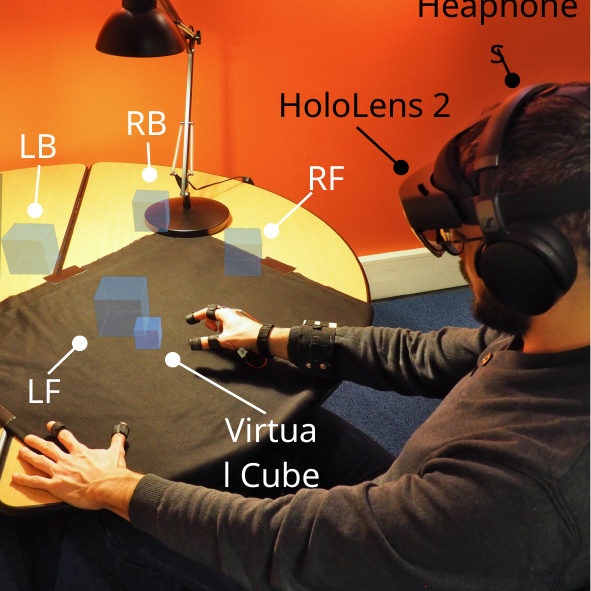

Heaphones
HoloLens 2
RB
LB
RF
LF
Virtual Cube